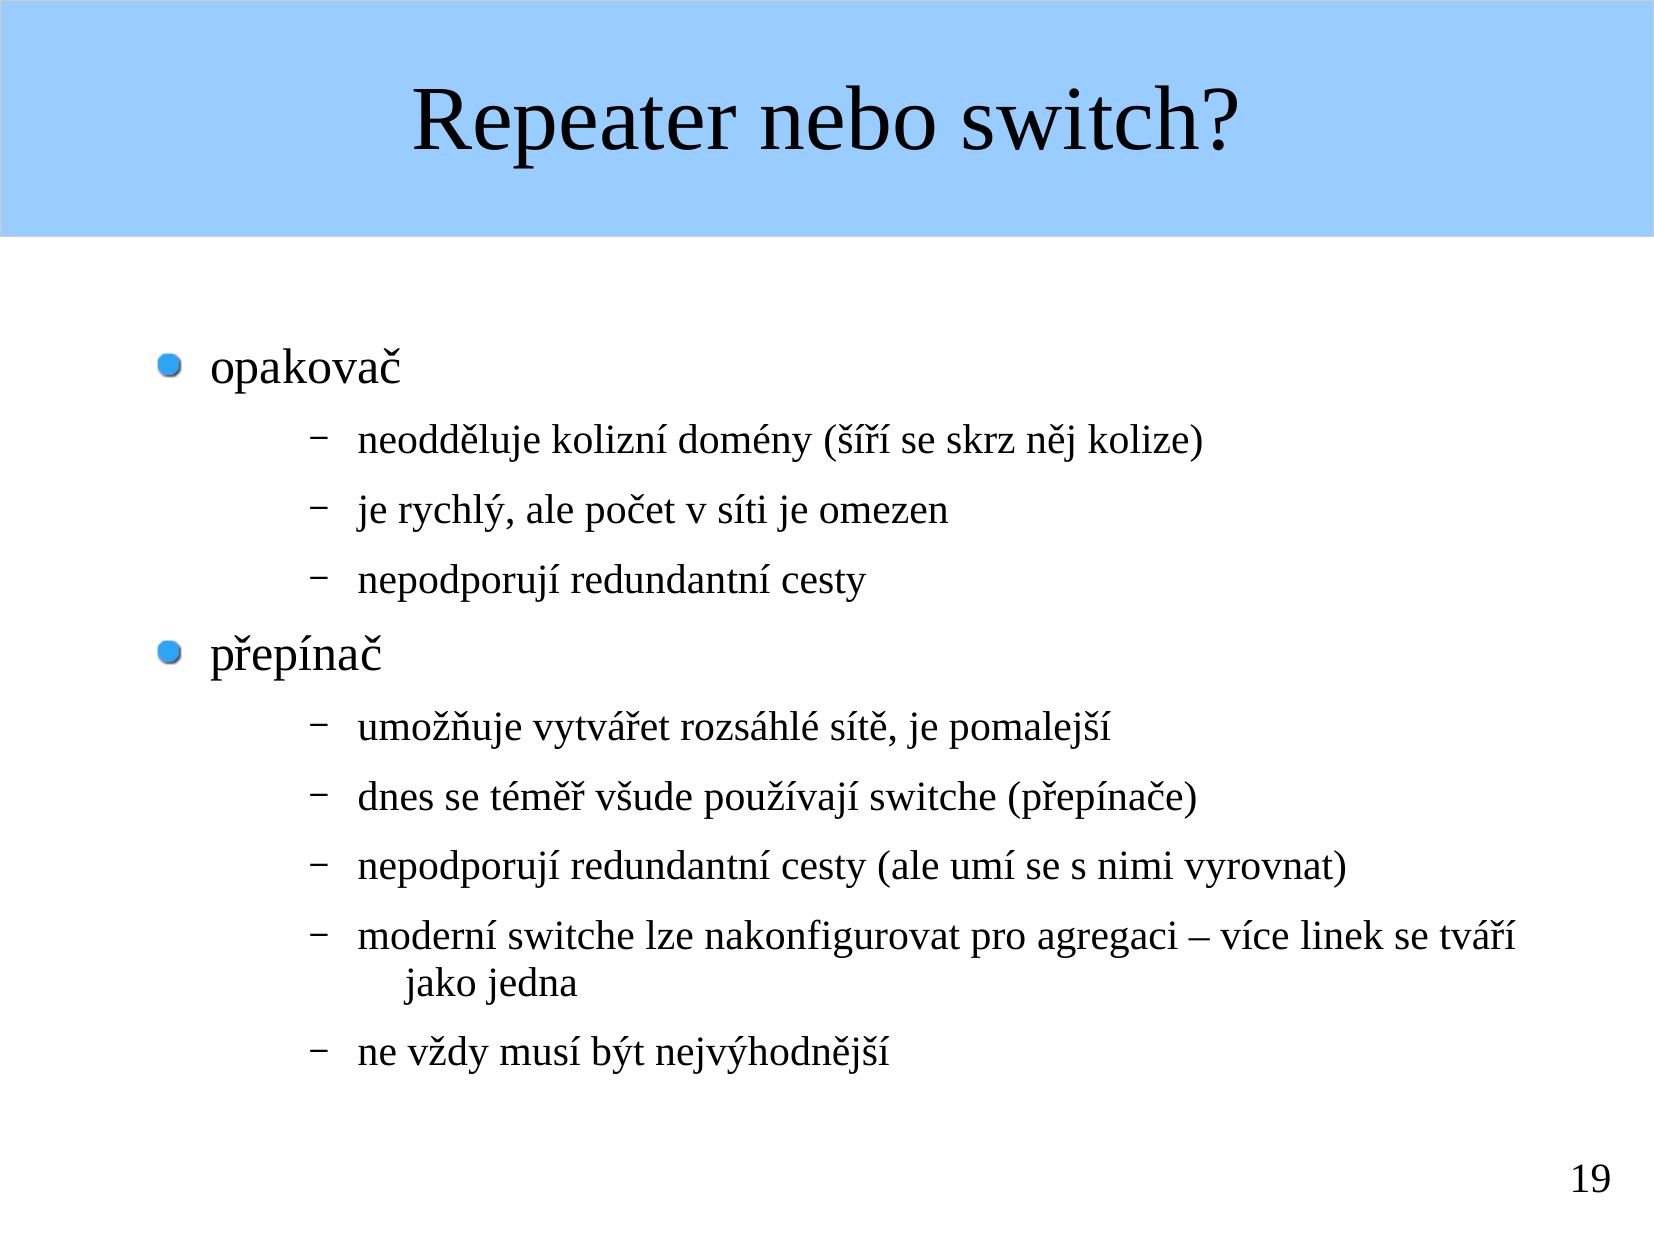

# Repeater nebo switch?
opakovač
neodděluje kolizní domény (šíří se skrz něj kolize)
je rychlý, ale počet v síti je omezen
nepodporují redundantní cesty
přepínač
umožňuje vytvářet rozsáhlé sítě, je pomalejší
dnes se téměř všude používají switche (přepínače)
nepodporují redundantní cesty (ale umí se s nimi vyrovnat)
moderní switche lze nakonfigurovat pro agregaci – více linek se tváří jako jedna
ne vždy musí být nejvýhodnější